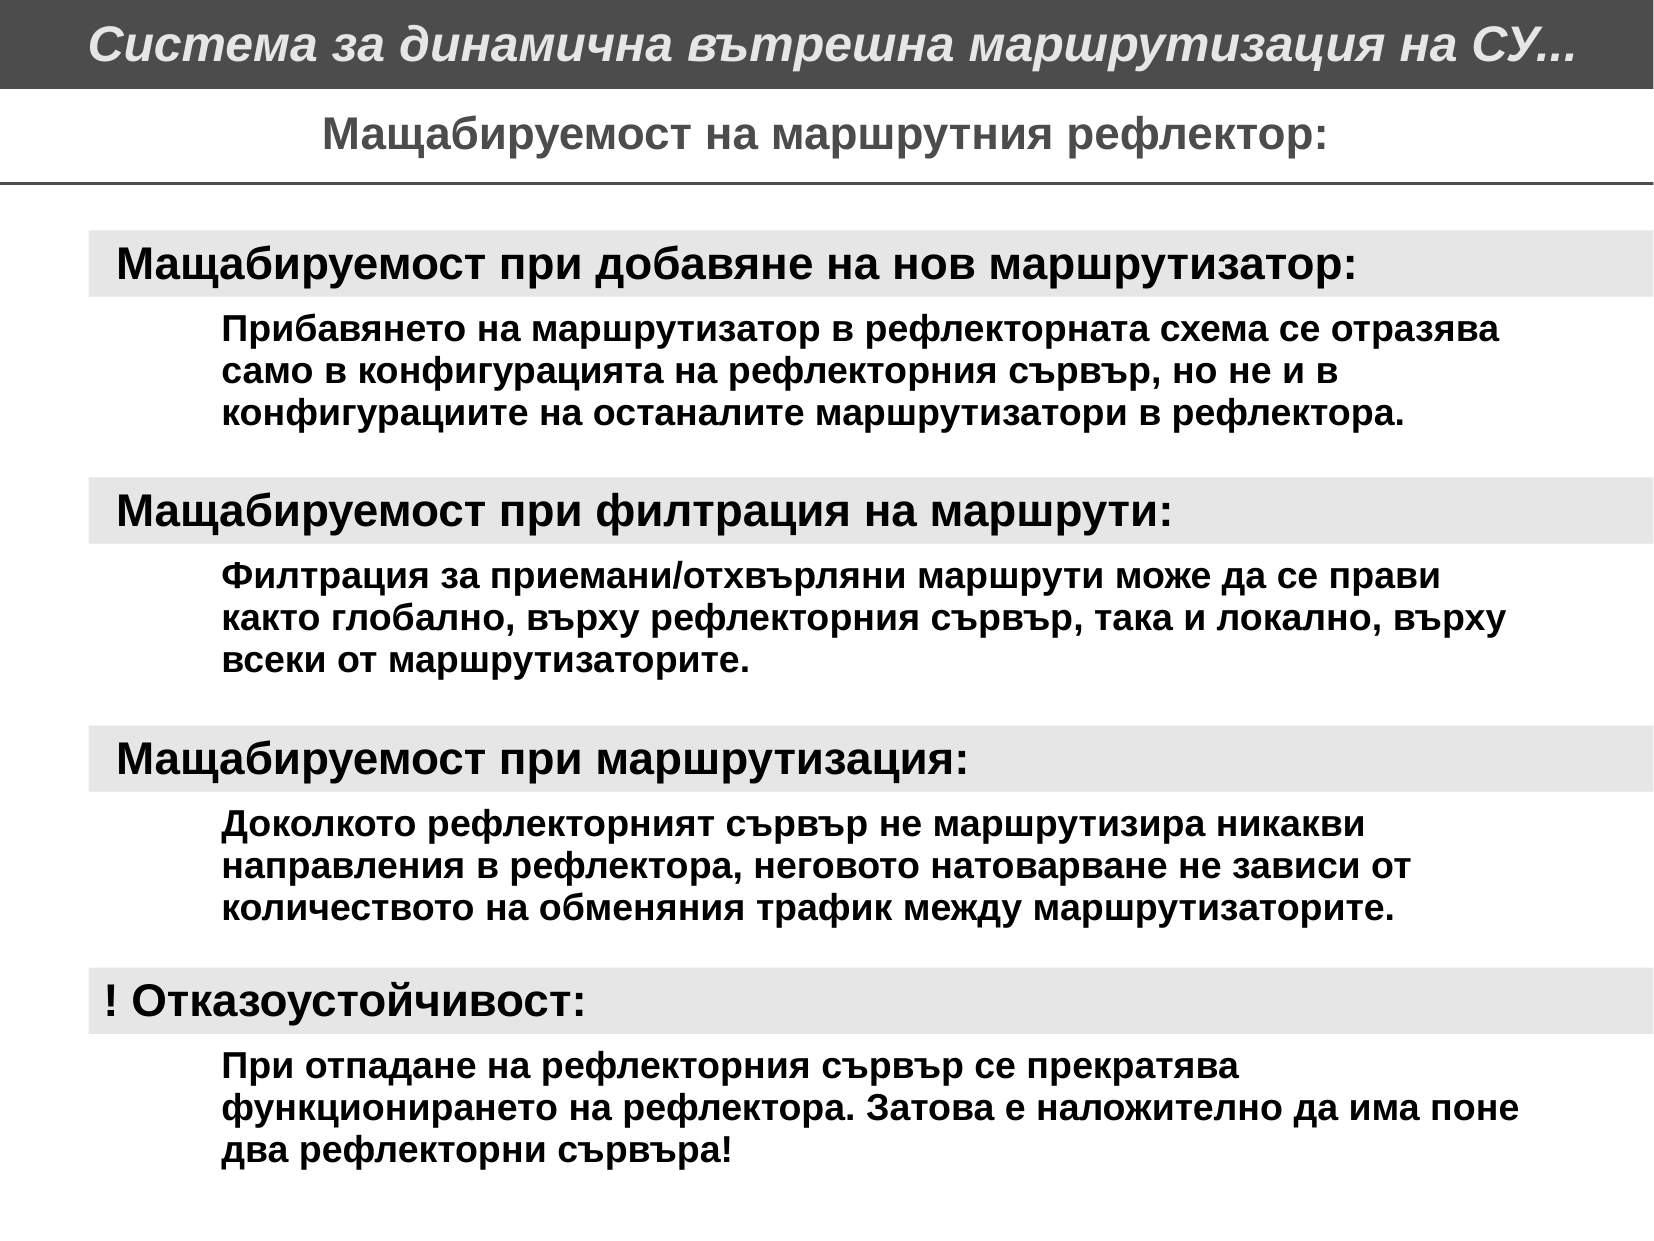

Система за динамична вътрешна маршрутизация на СУ...
Мащабируемост на маршрутния рефлектор:
 Мащабируемост при добавяне на нов маршрутизатор:
Прибавянето на маршрутизатор в рефлекторната схема се отразява само в конфигурацията на рефлекторния сървър, но не и в конфигурациите на останалите маршрутизатори в рефлектора.
 Мащабируемост при филтрация на маршрути:
Филтрация за приемани/отхвърляни маршрути може да се прави както глобално, върху рефлекторния сървър, така и локално, върху всеки от маршрутизаторите.
 Мащабируемост при маршрутизация:
Доколкото рефлекторният сървър не маршрутизира никакви направления в рефлектора, неговото натоварване не зависи от количеството на обменяния трафик между маршрутизаторите.
! Отказоустойчивост:
При отпадане на рефлекторния сървър се прекратява функционирането на рефлектора. Затова е наложително да има поне два рефлекторни сървъра!